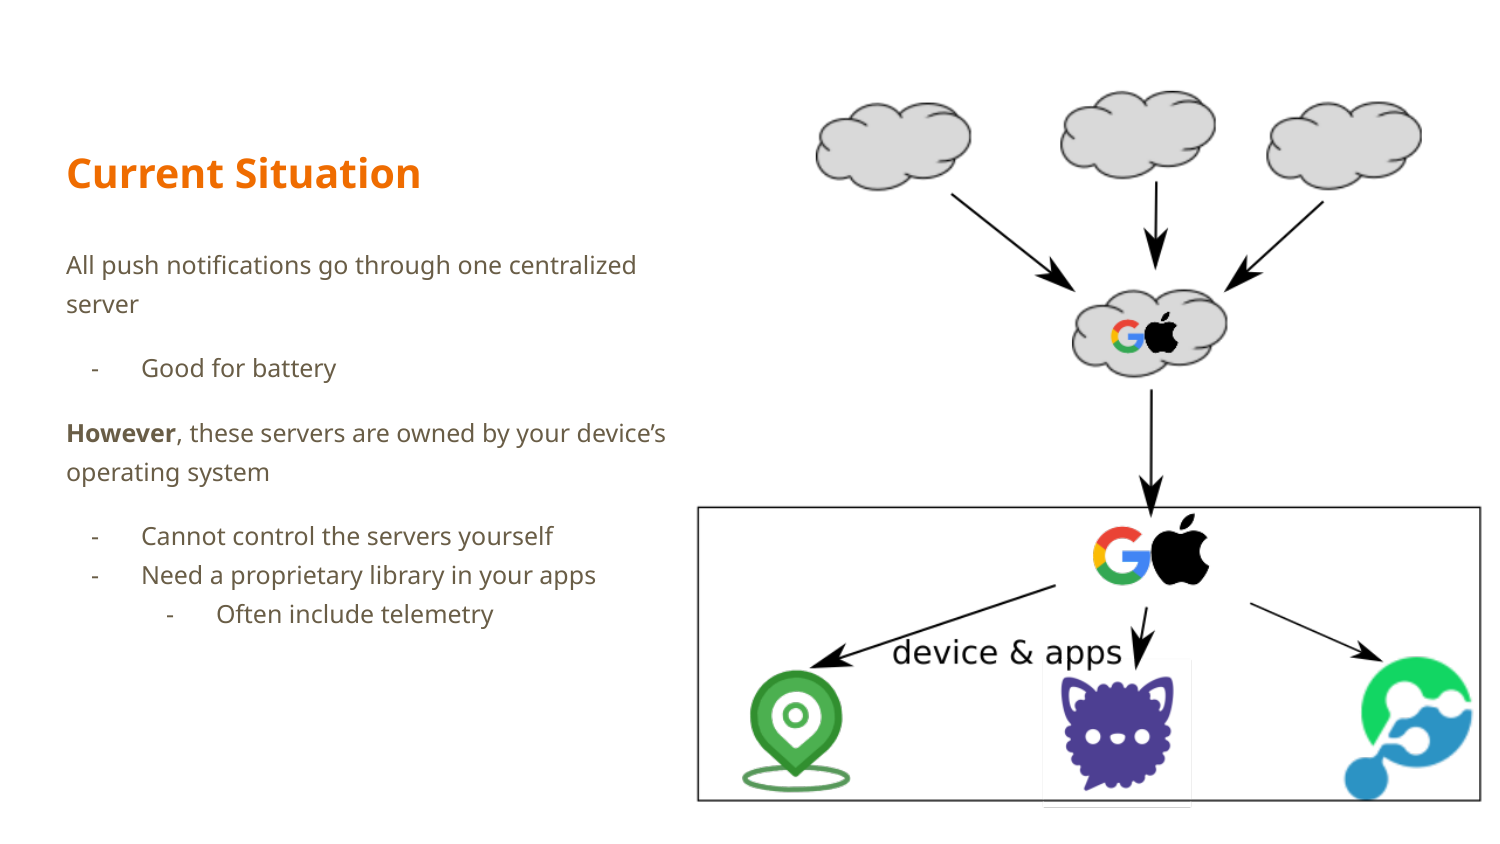

# Current Situation
All push notifications go through one centralized server
Good for battery
However, these servers are owned by your device’s operating system
Cannot control the servers yourself
Need a proprietary library in your apps
Often include telemetry